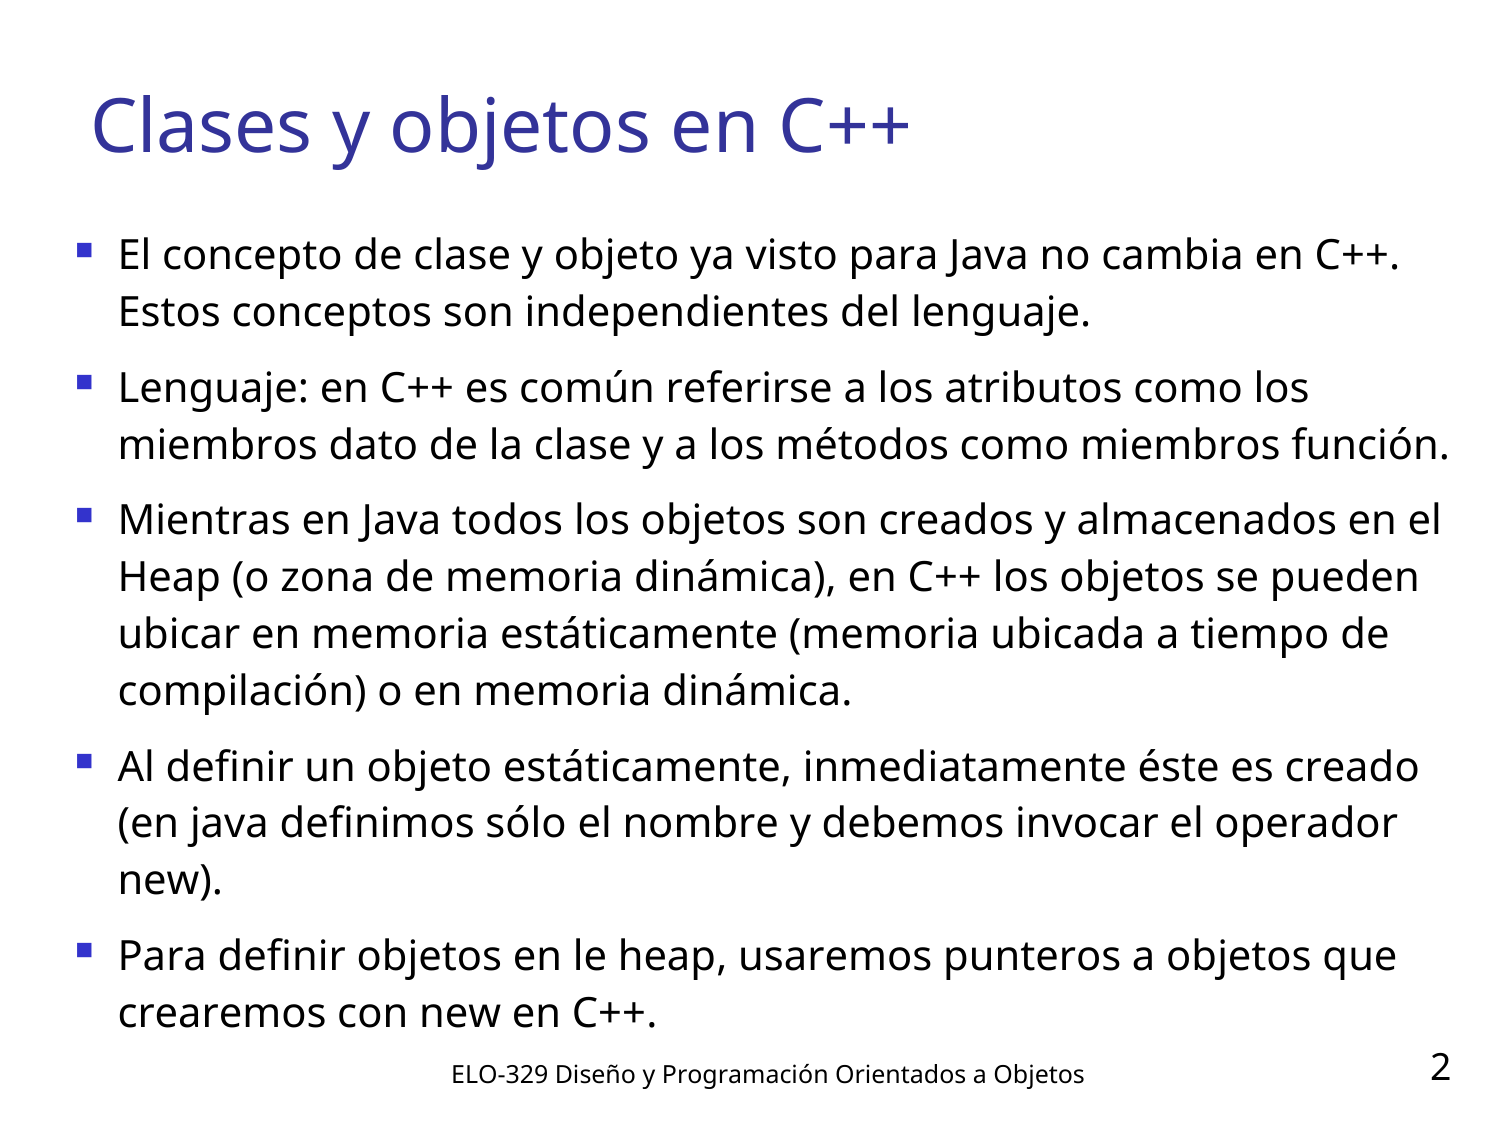

# Clases y objetos en C++
El concepto de clase y objeto ya visto para Java no cambia en C++. Estos conceptos son independientes del lenguaje.
Lenguaje: en C++ es común referirse a los atributos como los miembros dato de la clase y a los métodos como miembros función.
Mientras en Java todos los objetos son creados y almacenados en el Heap (o zona de memoria dinámica), en C++ los objetos se pueden ubicar en memoria estáticamente (memoria ubicada a tiempo de compilación) o en memoria dinámica.
Al definir un objeto estáticamente, inmediatamente éste es creado (en java definimos sólo el nombre y debemos invocar el operador new).
Para definir objetos en le heap, usaremos punteros a objetos que crearemos con new en C++.
2